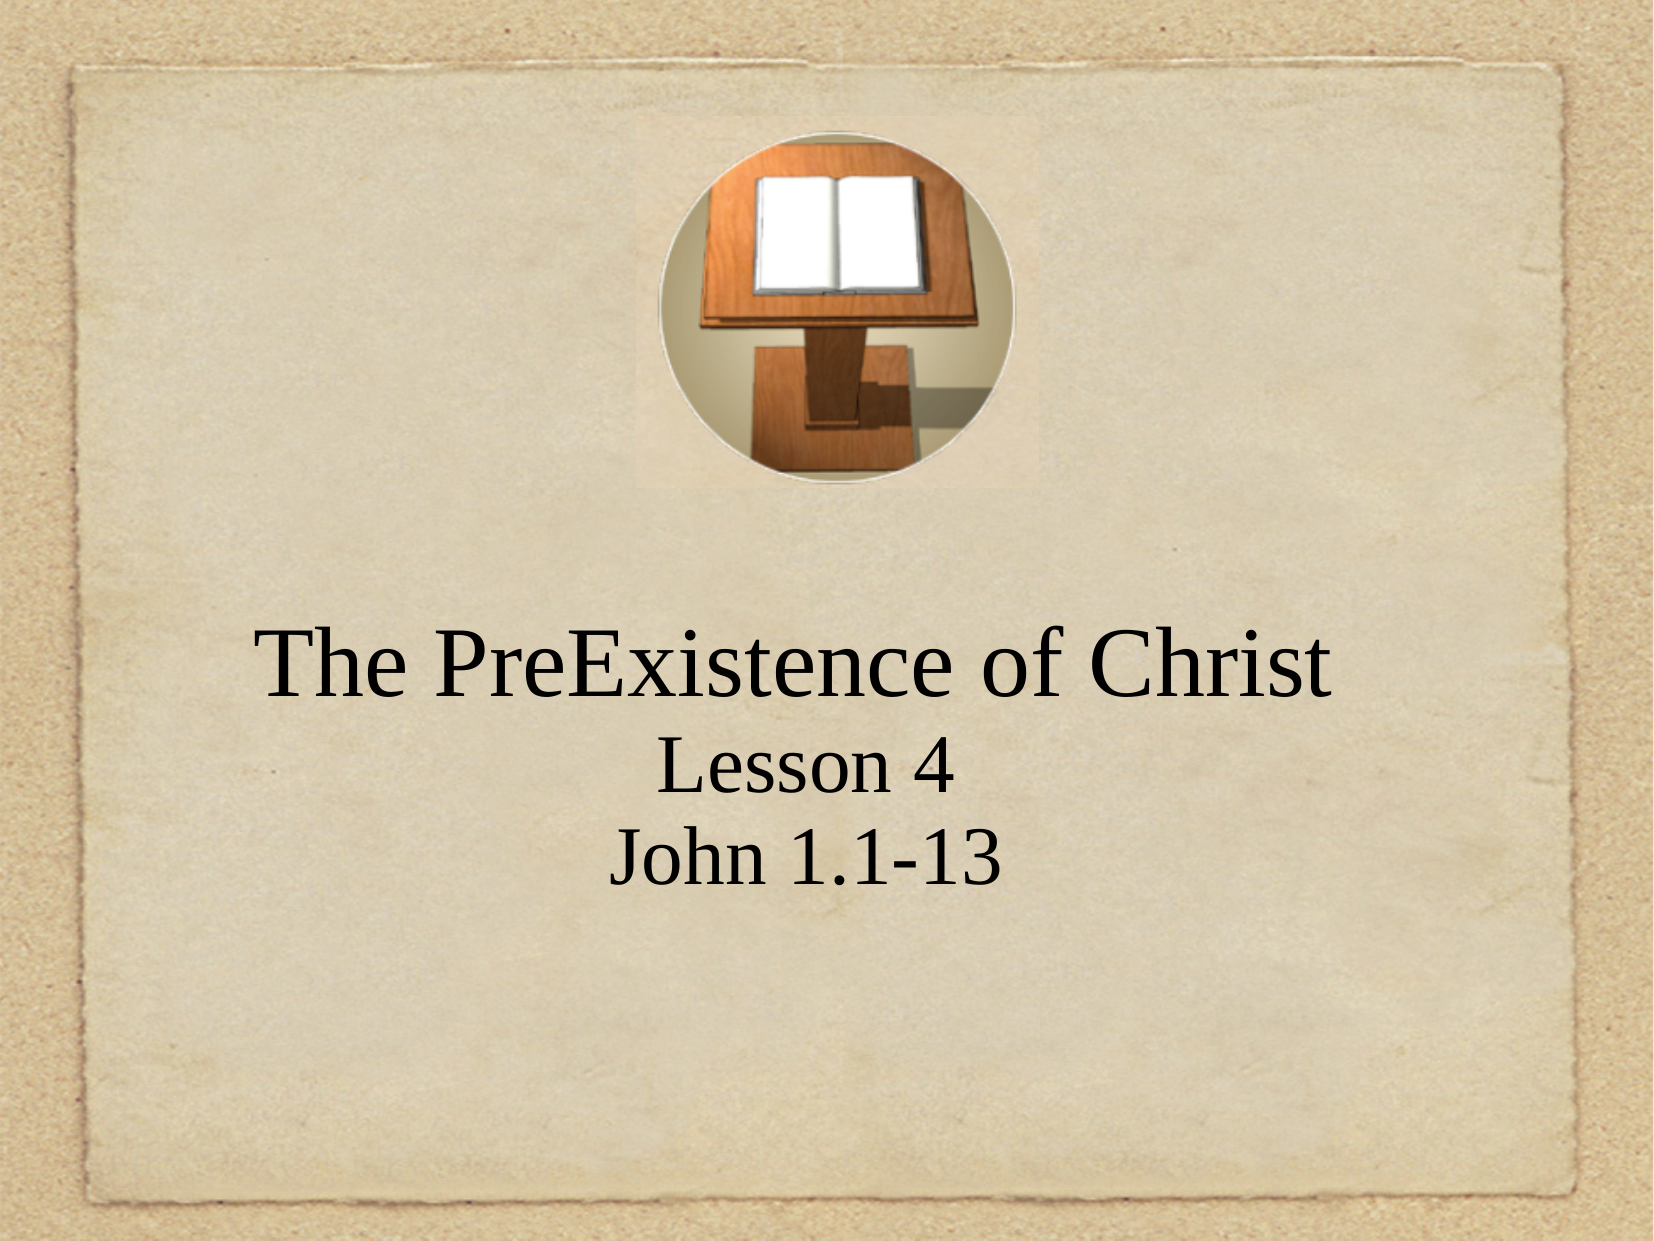

#
The PreExistence of Christ
Lesson 4
John 1.1-13